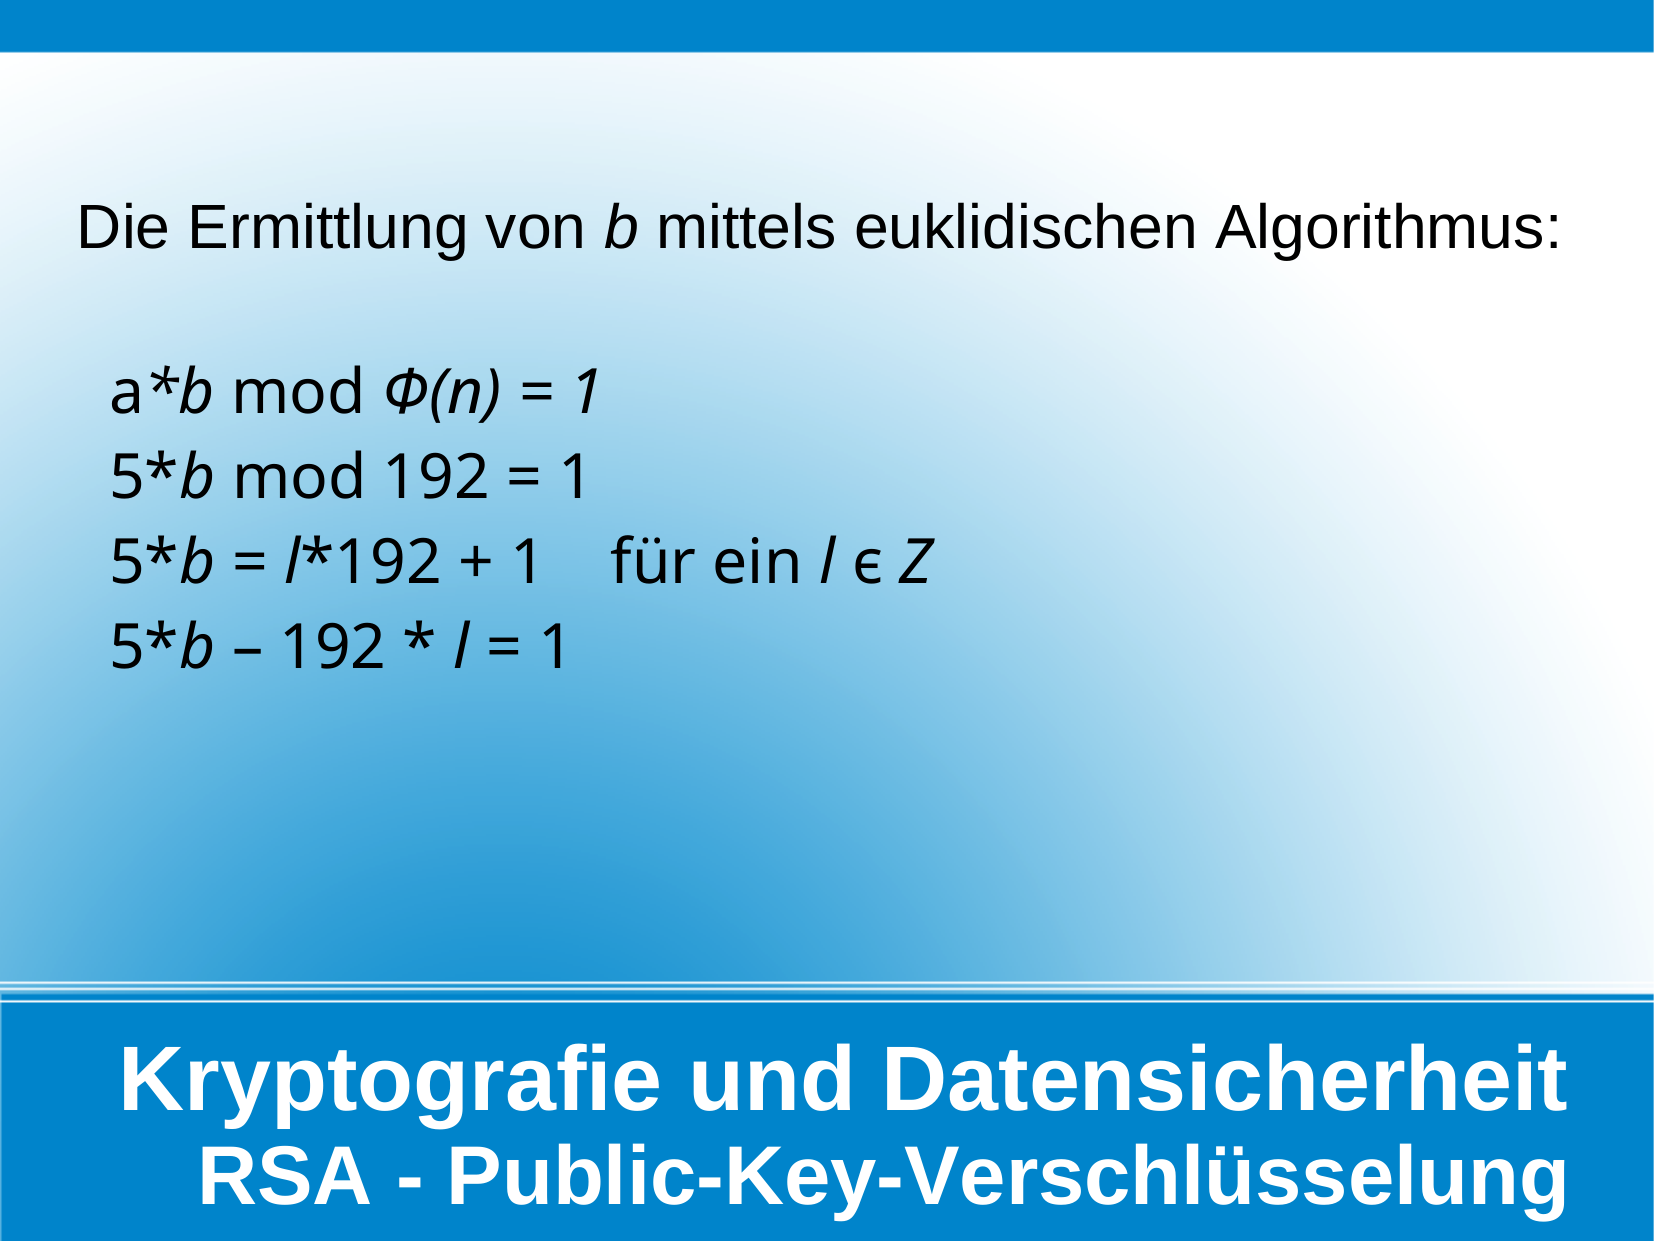

Die Ermittlung von b mittels euklidischen Algorithmus:
 a*b mod Φ(n) = 1
 5*b mod 192 = 1
 5*b = l*192 + 1 für ein l ϵ Z
 5*b – 192 * l = 1
# Kryptografie und Datensicherheit RSA - Public-Key-Verschlüsselung